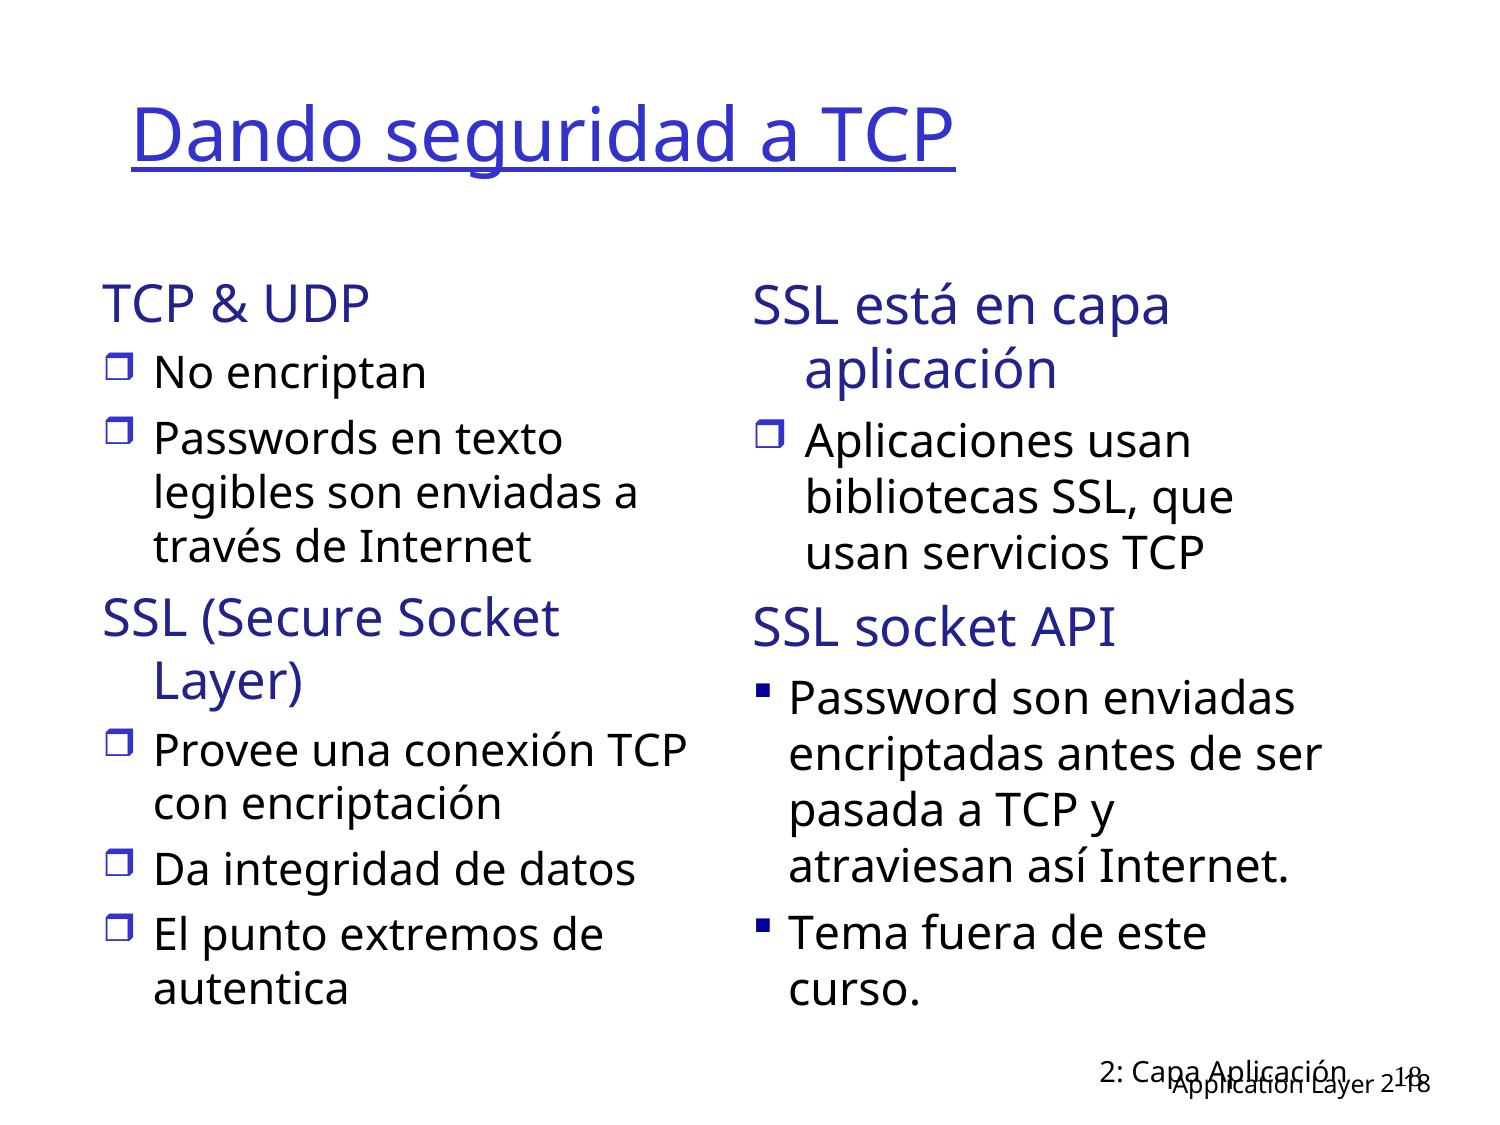

# Dando seguridad a TCP
TCP & UDP
No encriptan
Passwords en texto legibles son enviadas a través de Internet
SSL (Secure Socket Layer)
Provee una conexión TCP con encriptación
Da integridad de datos
El punto extremos de autentica
SSL está en capa aplicación
Aplicaciones usan bibliotecas SSL, que usan servicios TCP
SSL socket API
Password son enviadas encriptadas antes de ser pasada a TCP y atraviesan así Internet.
Tema fuera de este curso.
Application Layer